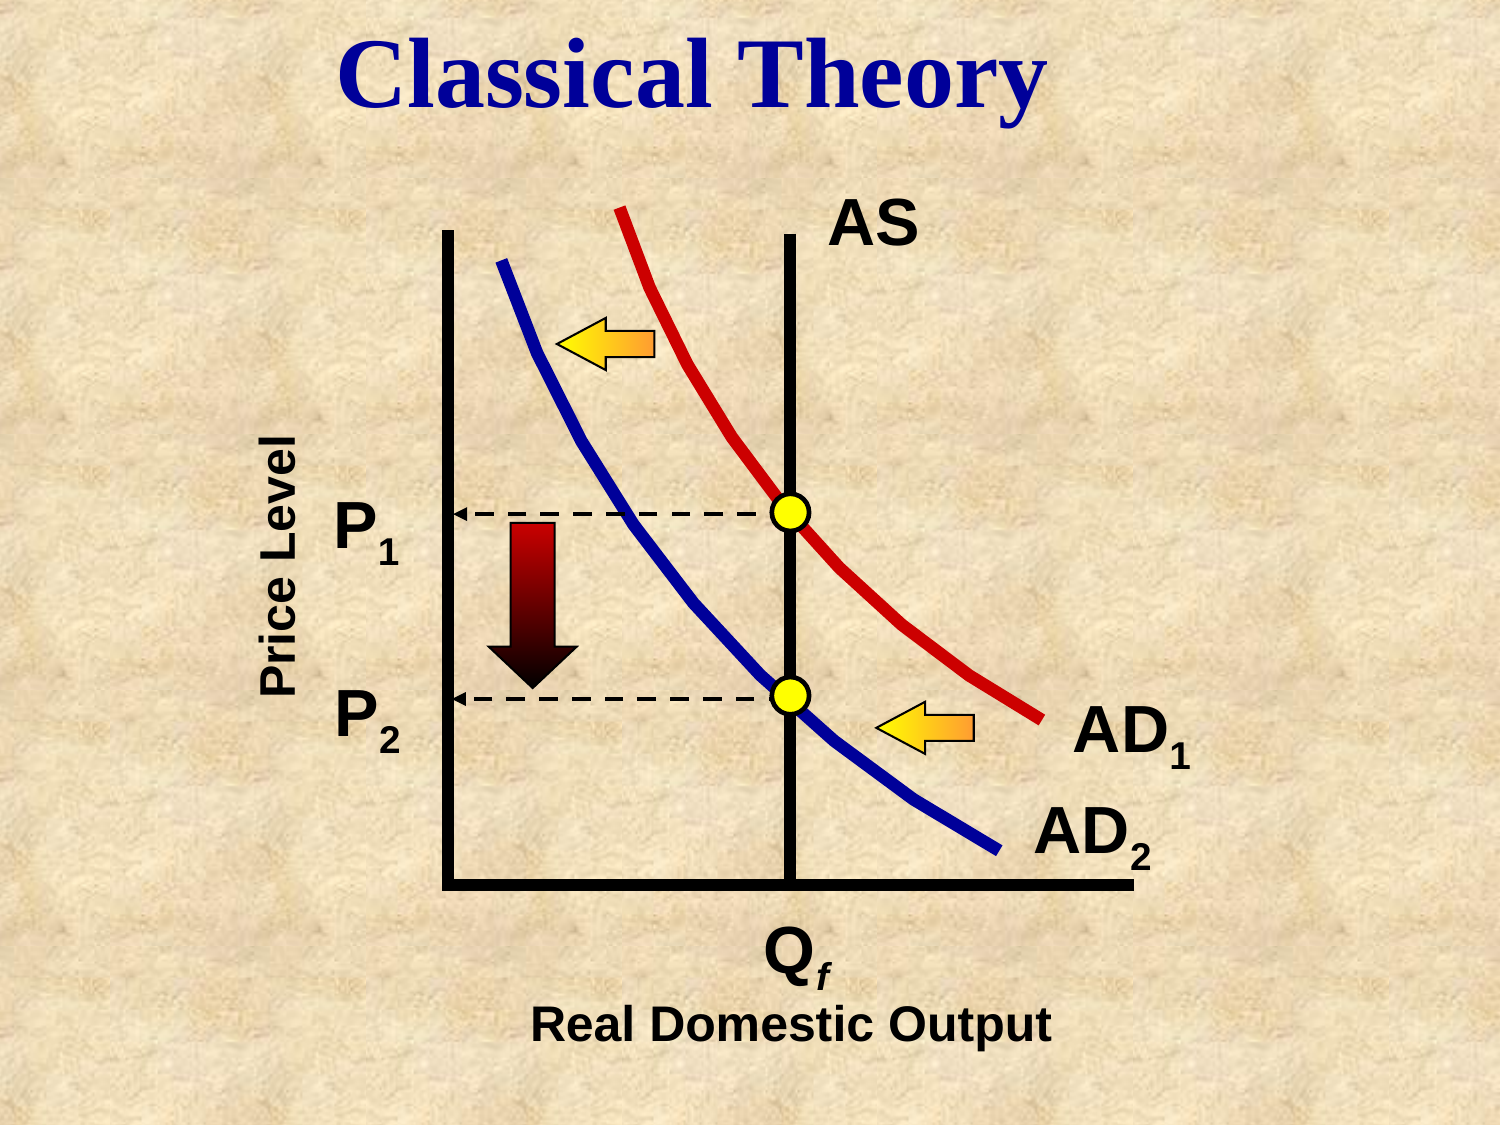

Classical Theory
AS
P1
Price Level
P2
AD1
AD2
Qf
Real Domestic Output